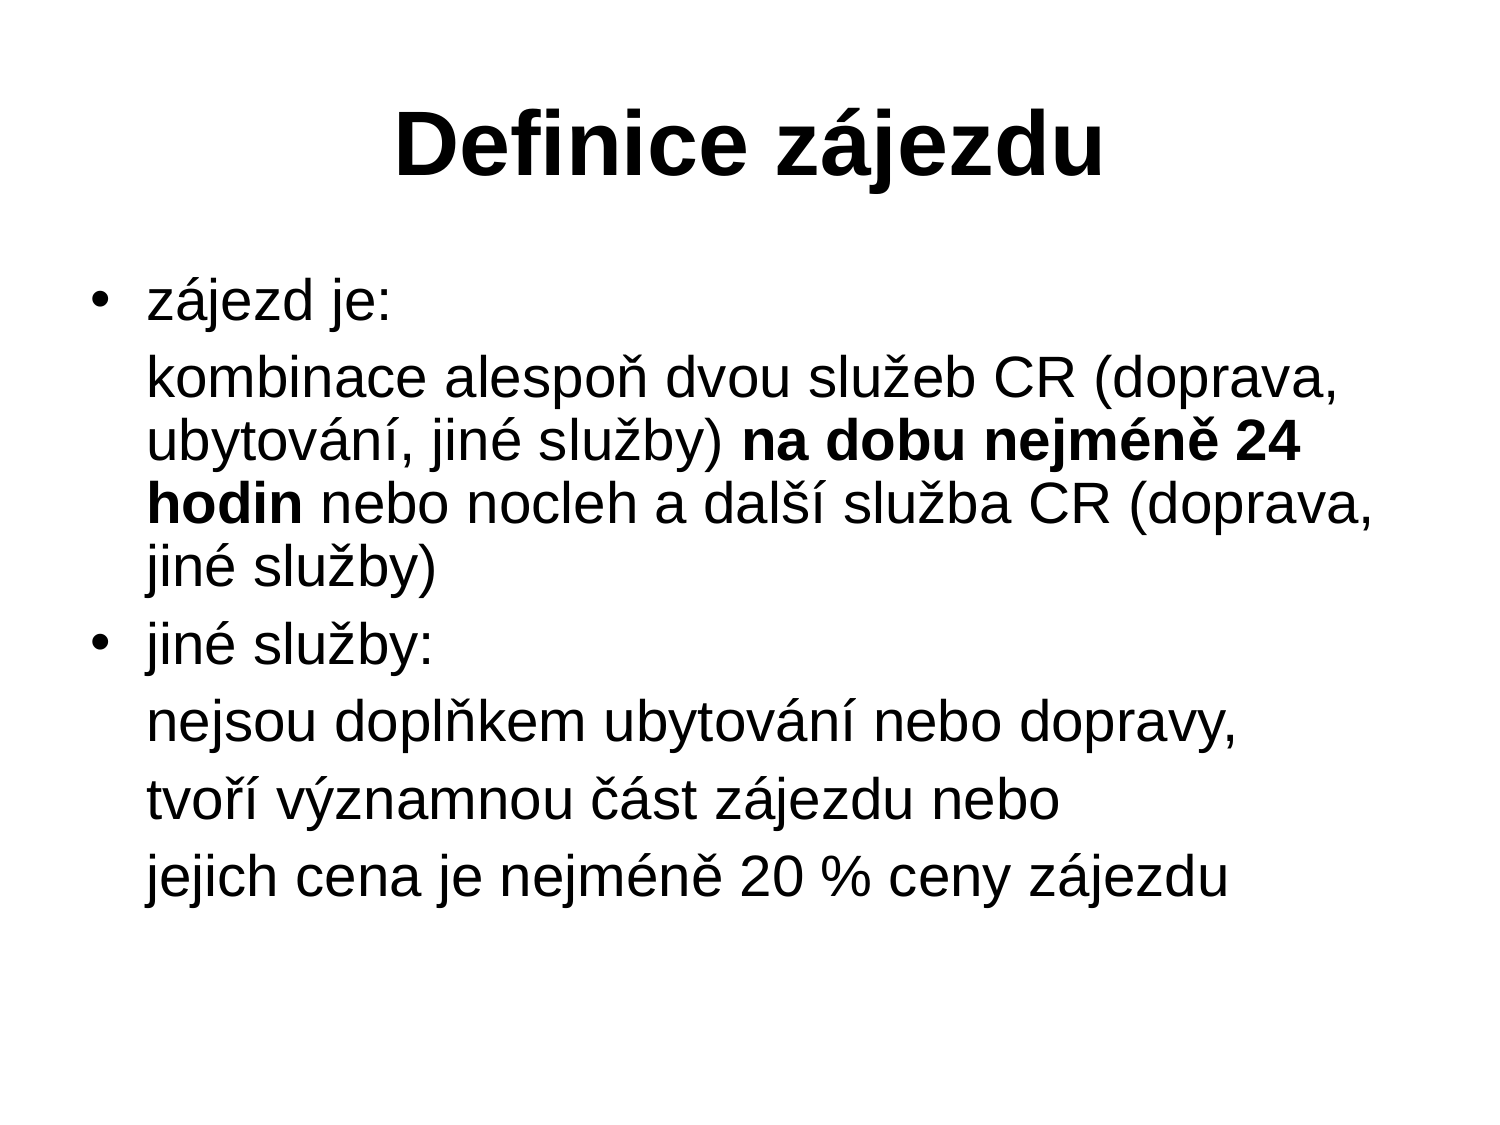

# Definice zájezdu
zájezd je:
	kombinace alespoň dvou služeb CR (doprava, ubytování, jiné služby) na dobu nejméně 24 hodin nebo nocleh a další služba CR (doprava, jiné služby)
jiné služby:
	nejsou doplňkem ubytování nebo dopravy,
	tvoří významnou část zájezdu nebo
	jejich cena je nejméně 20 % ceny zájezdu